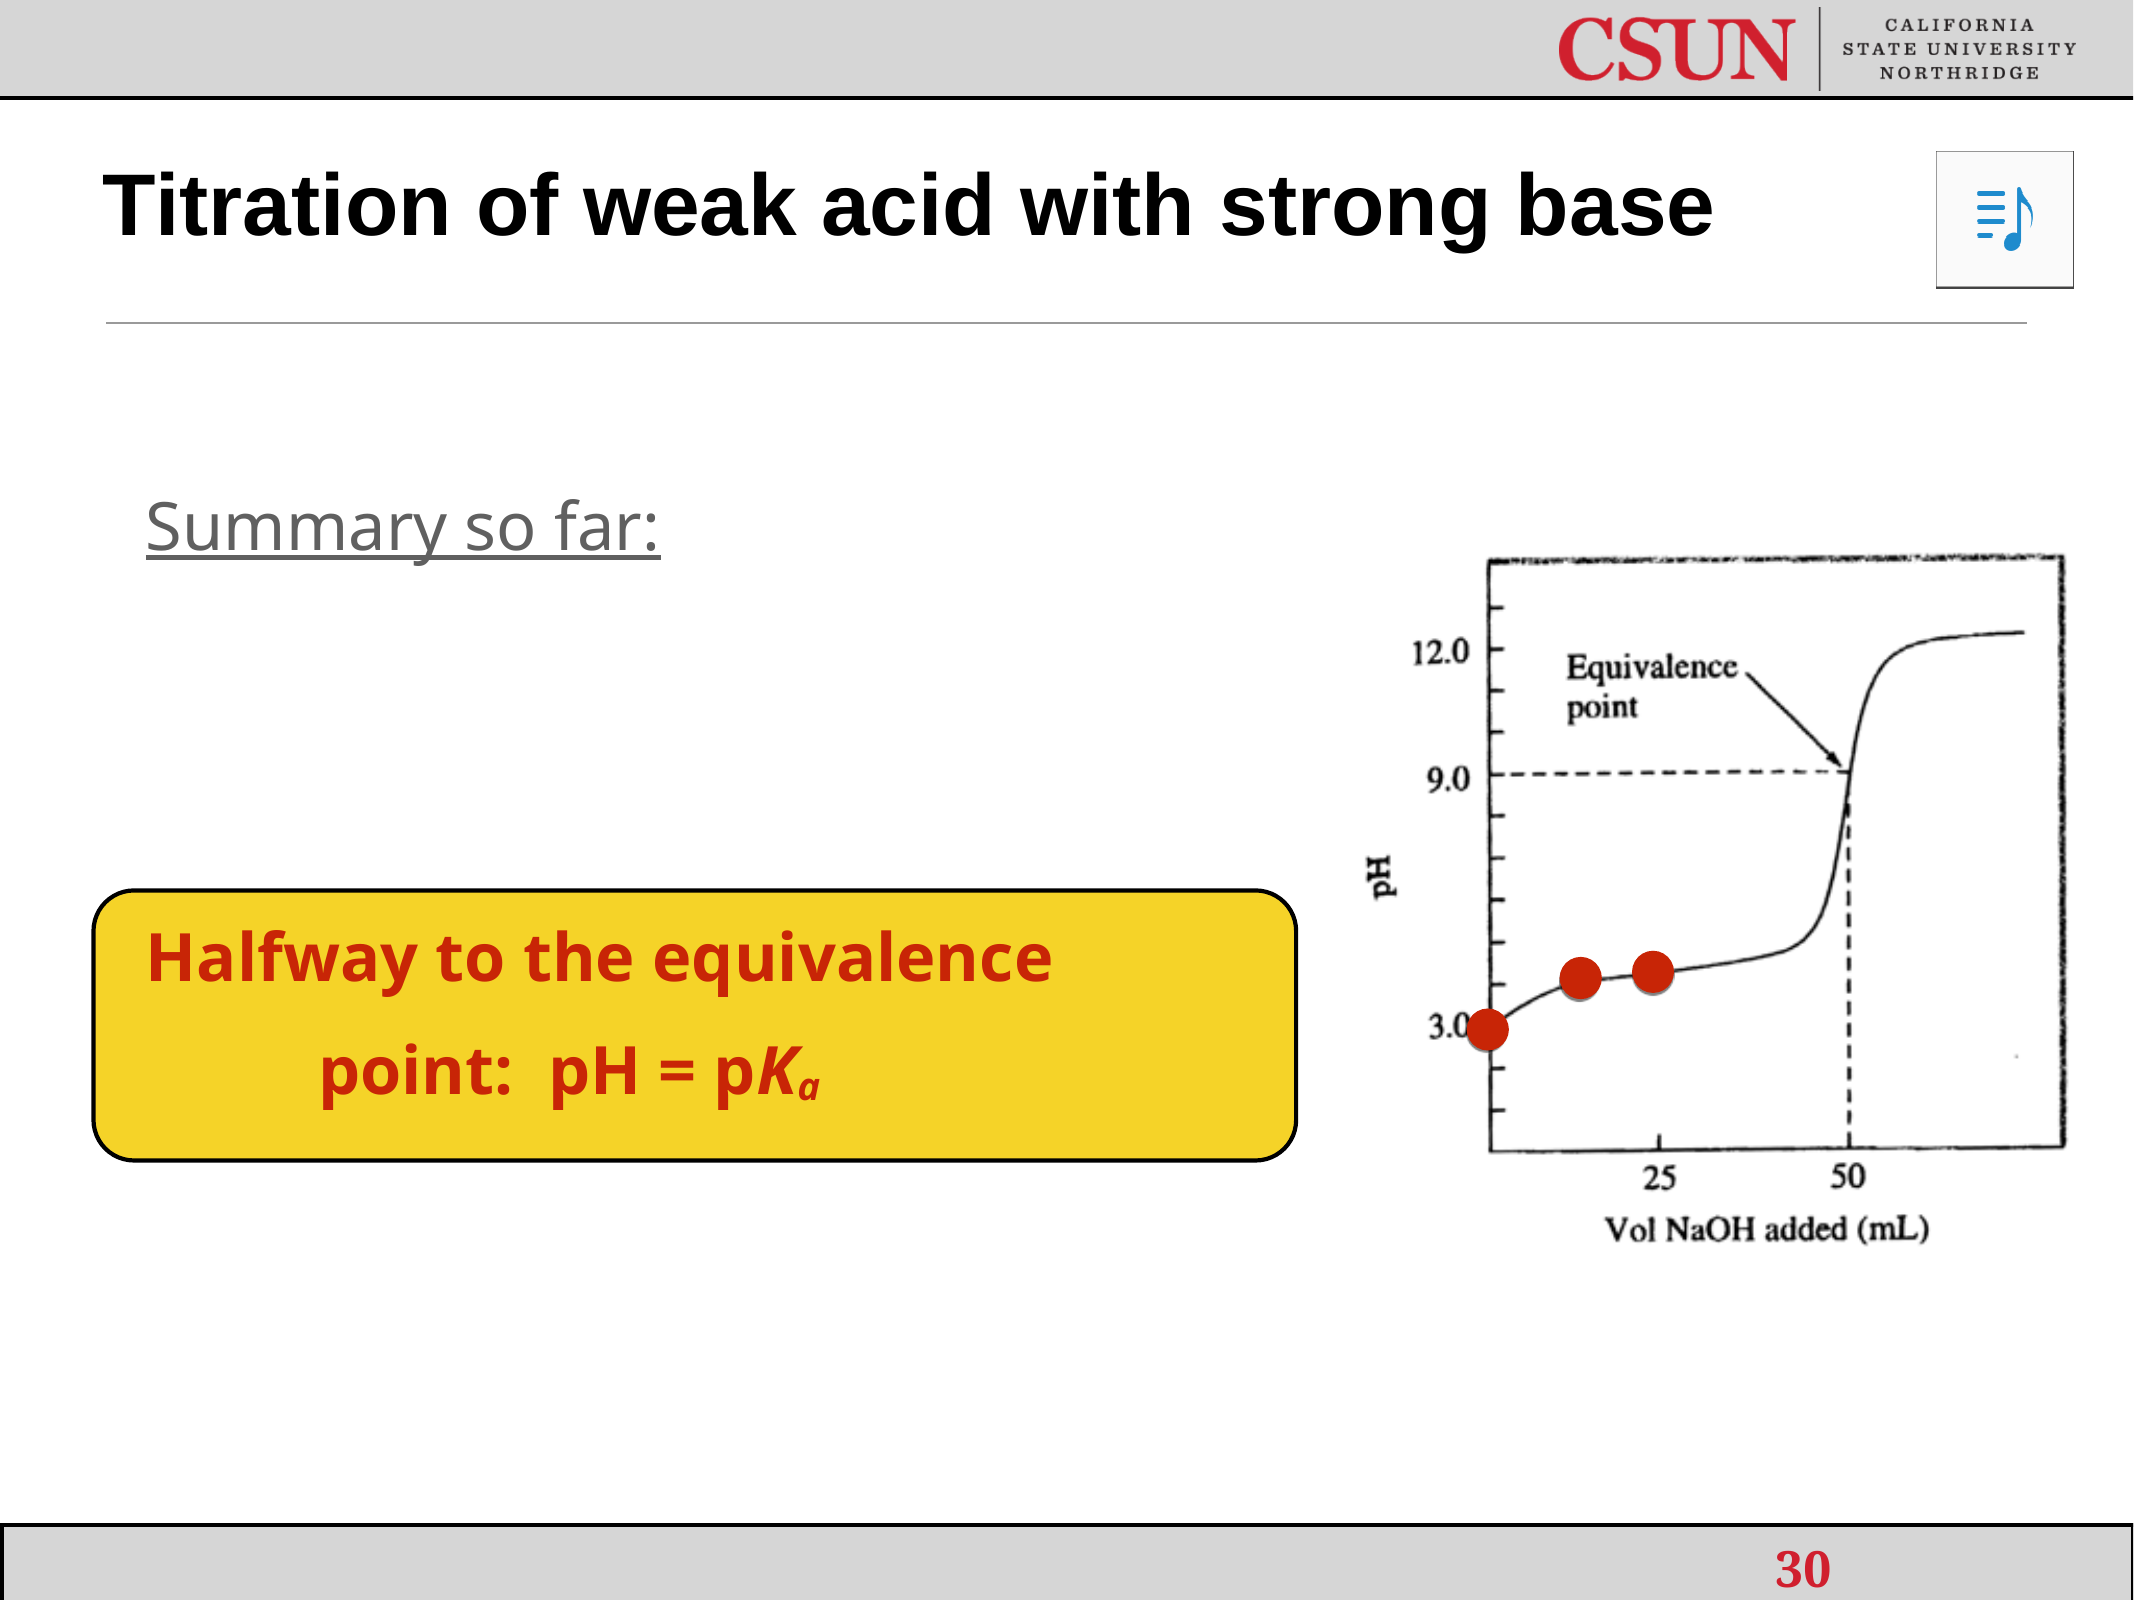

# Titration of weak acid with strong base
Summary so far:
Halfway to the equivalence
 point: pH = pKa
30